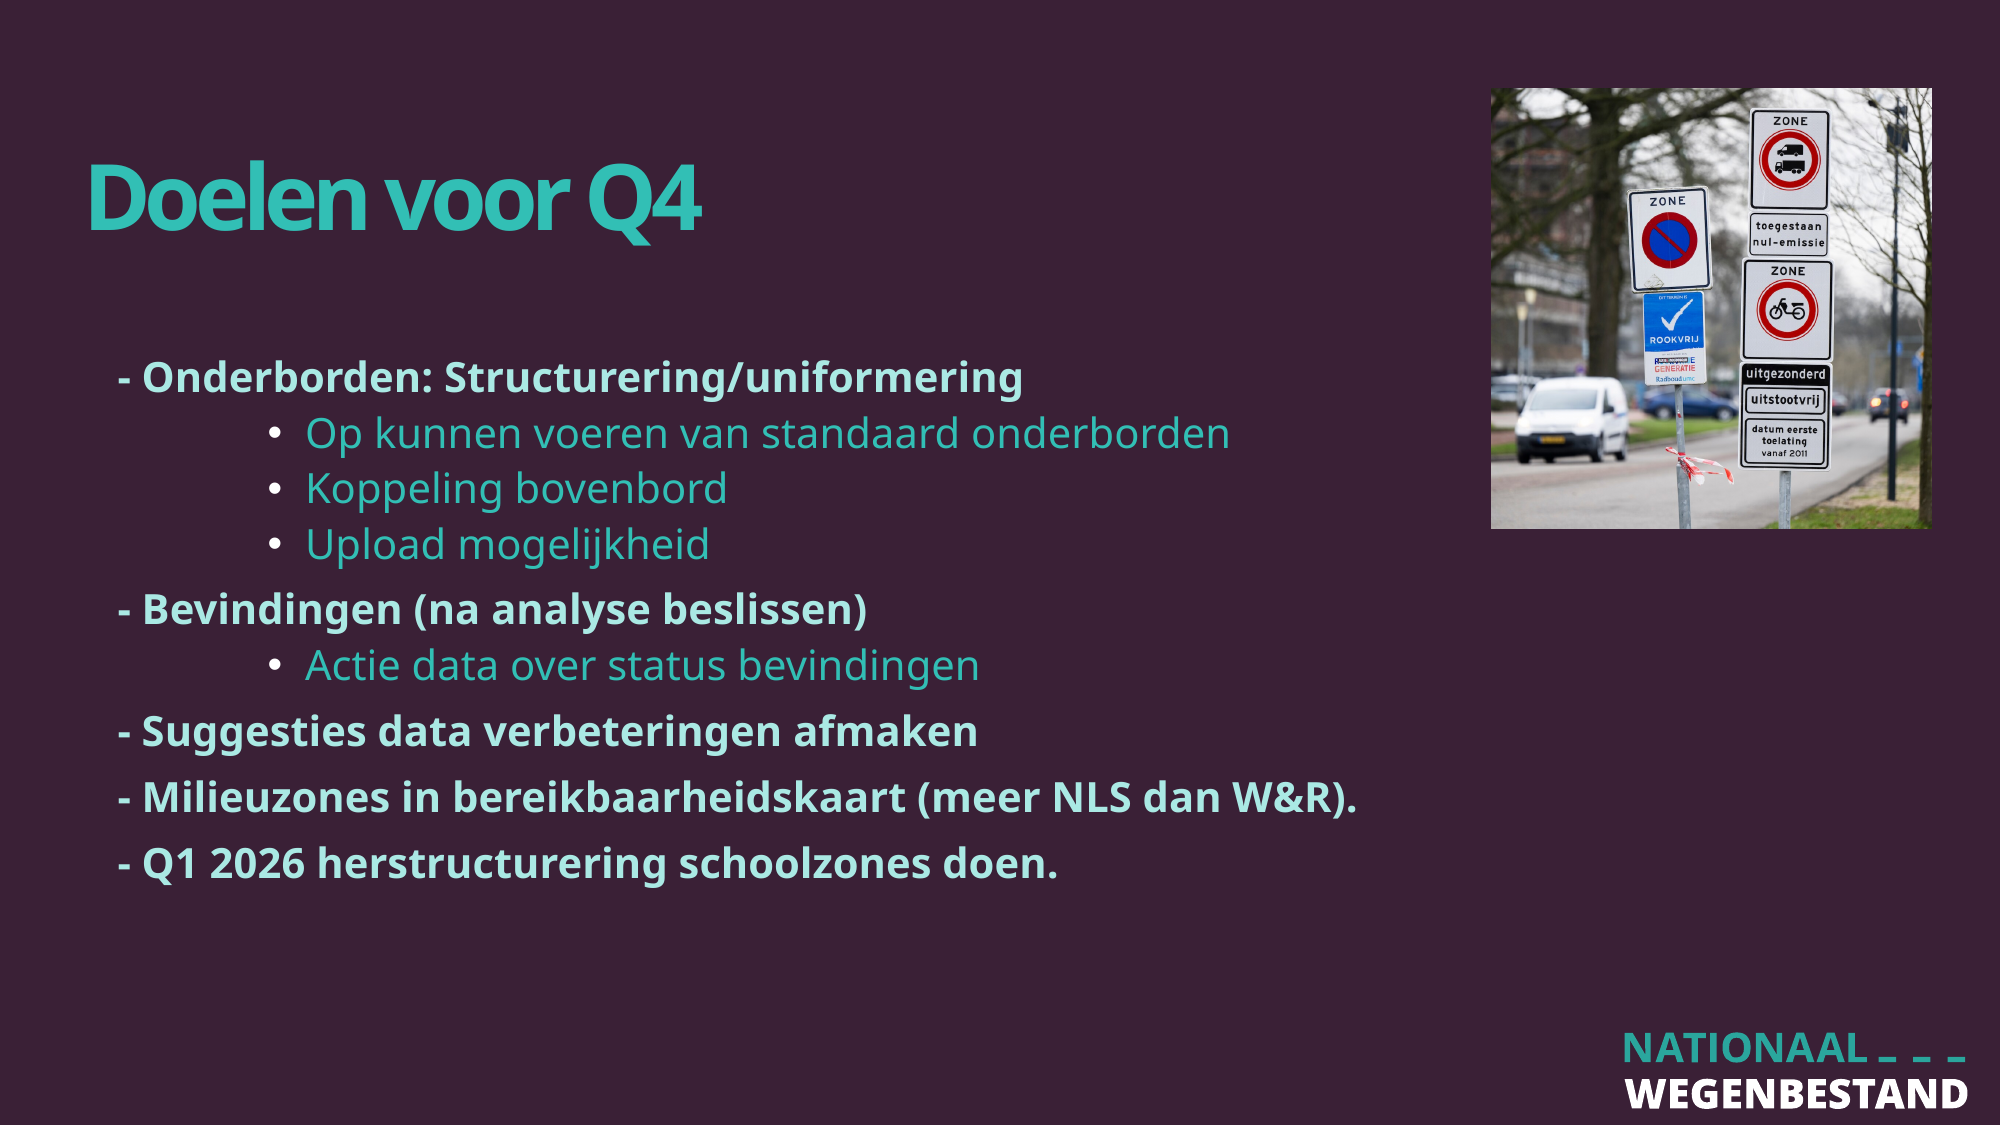

# Doelen voor Q4
- Onderborden: Structurering/uniformering
Op kunnen voeren van standaard onderborden
Koppeling bovenbord
Upload mogelijkheid
- Bevindingen (na analyse beslissen)
Actie data over status bevindingen
- Suggesties data verbeteringen afmaken
- Milieuzones in bereikbaarheidskaart (meer NLS dan W&R).
- Q1 2026 herstructurering schoolzones doen.